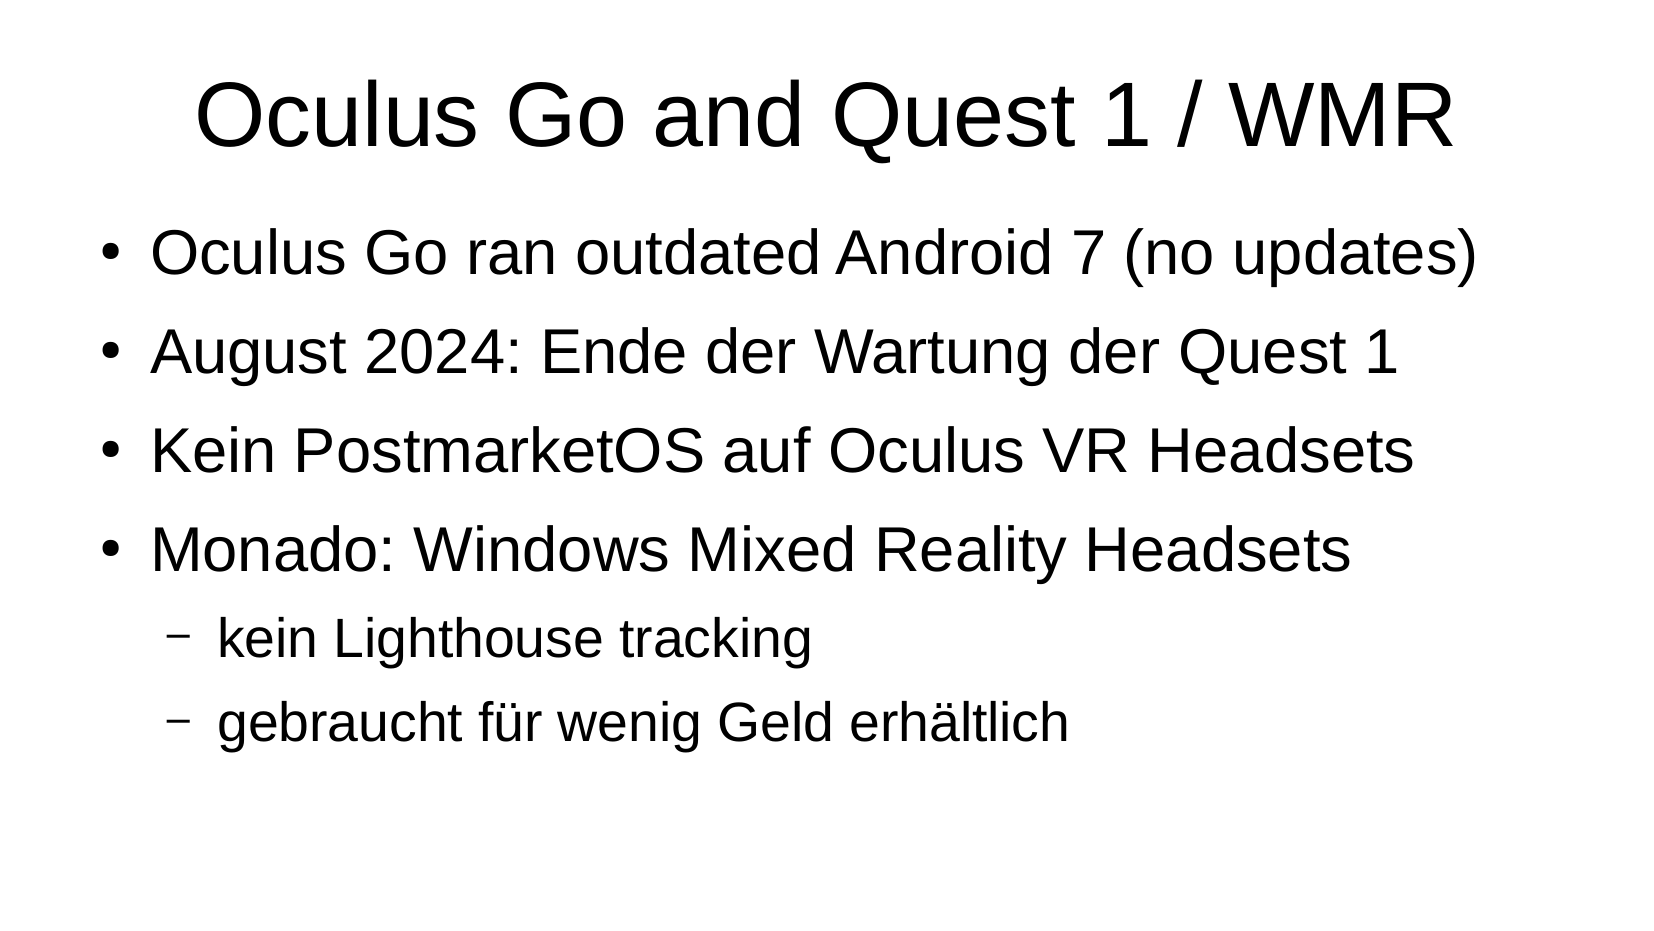

# Oculus Go and Quest 1 / WMR
Oculus Go ran outdated Android 7 (no updates)
August 2024: Ende der Wartung der Quest 1
Kein PostmarketOS auf Oculus VR Headsets
Monado: Windows Mixed Reality Headsets
kein Lighthouse tracking
gebraucht für wenig Geld erhältlich